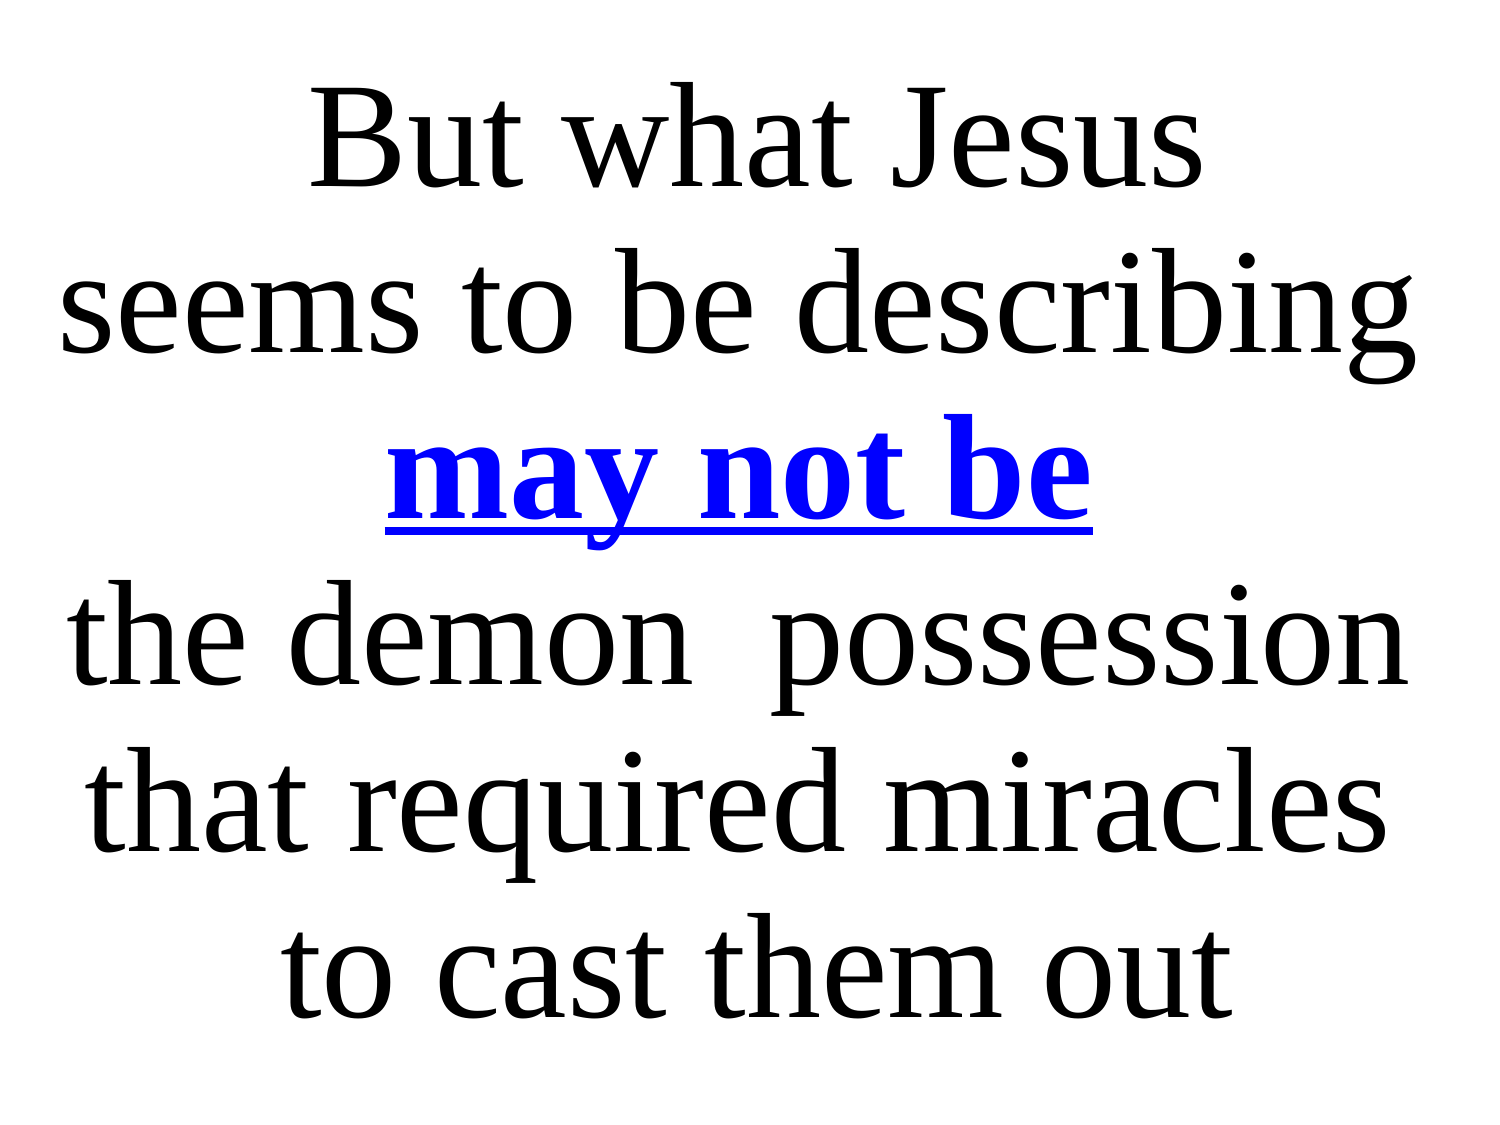

But what Jesus
seems to be describing
may not be
the demon possession
that required miracles
to cast them out